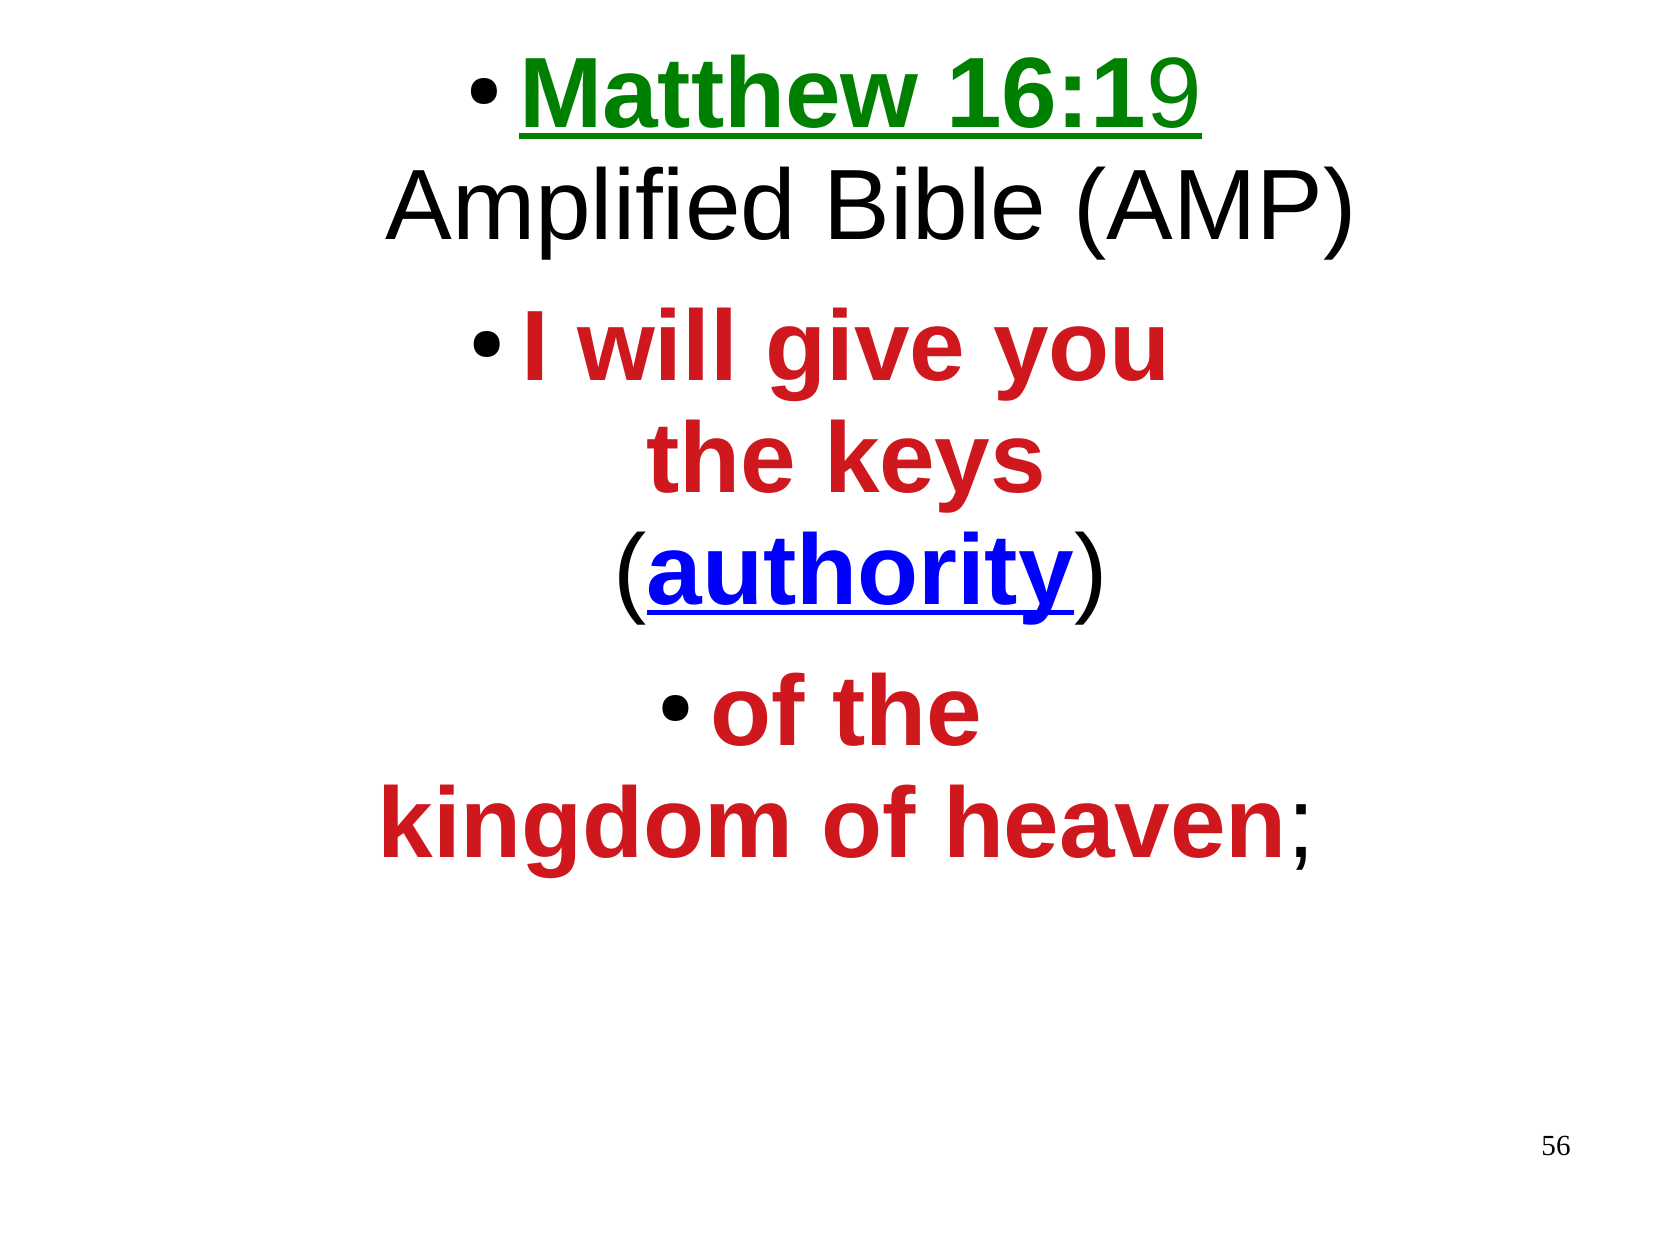

# Matthew 16:19 Amplified Bible (AMP)
I will give you
the keys
(authority)
of the
kingdom of heaven;
56